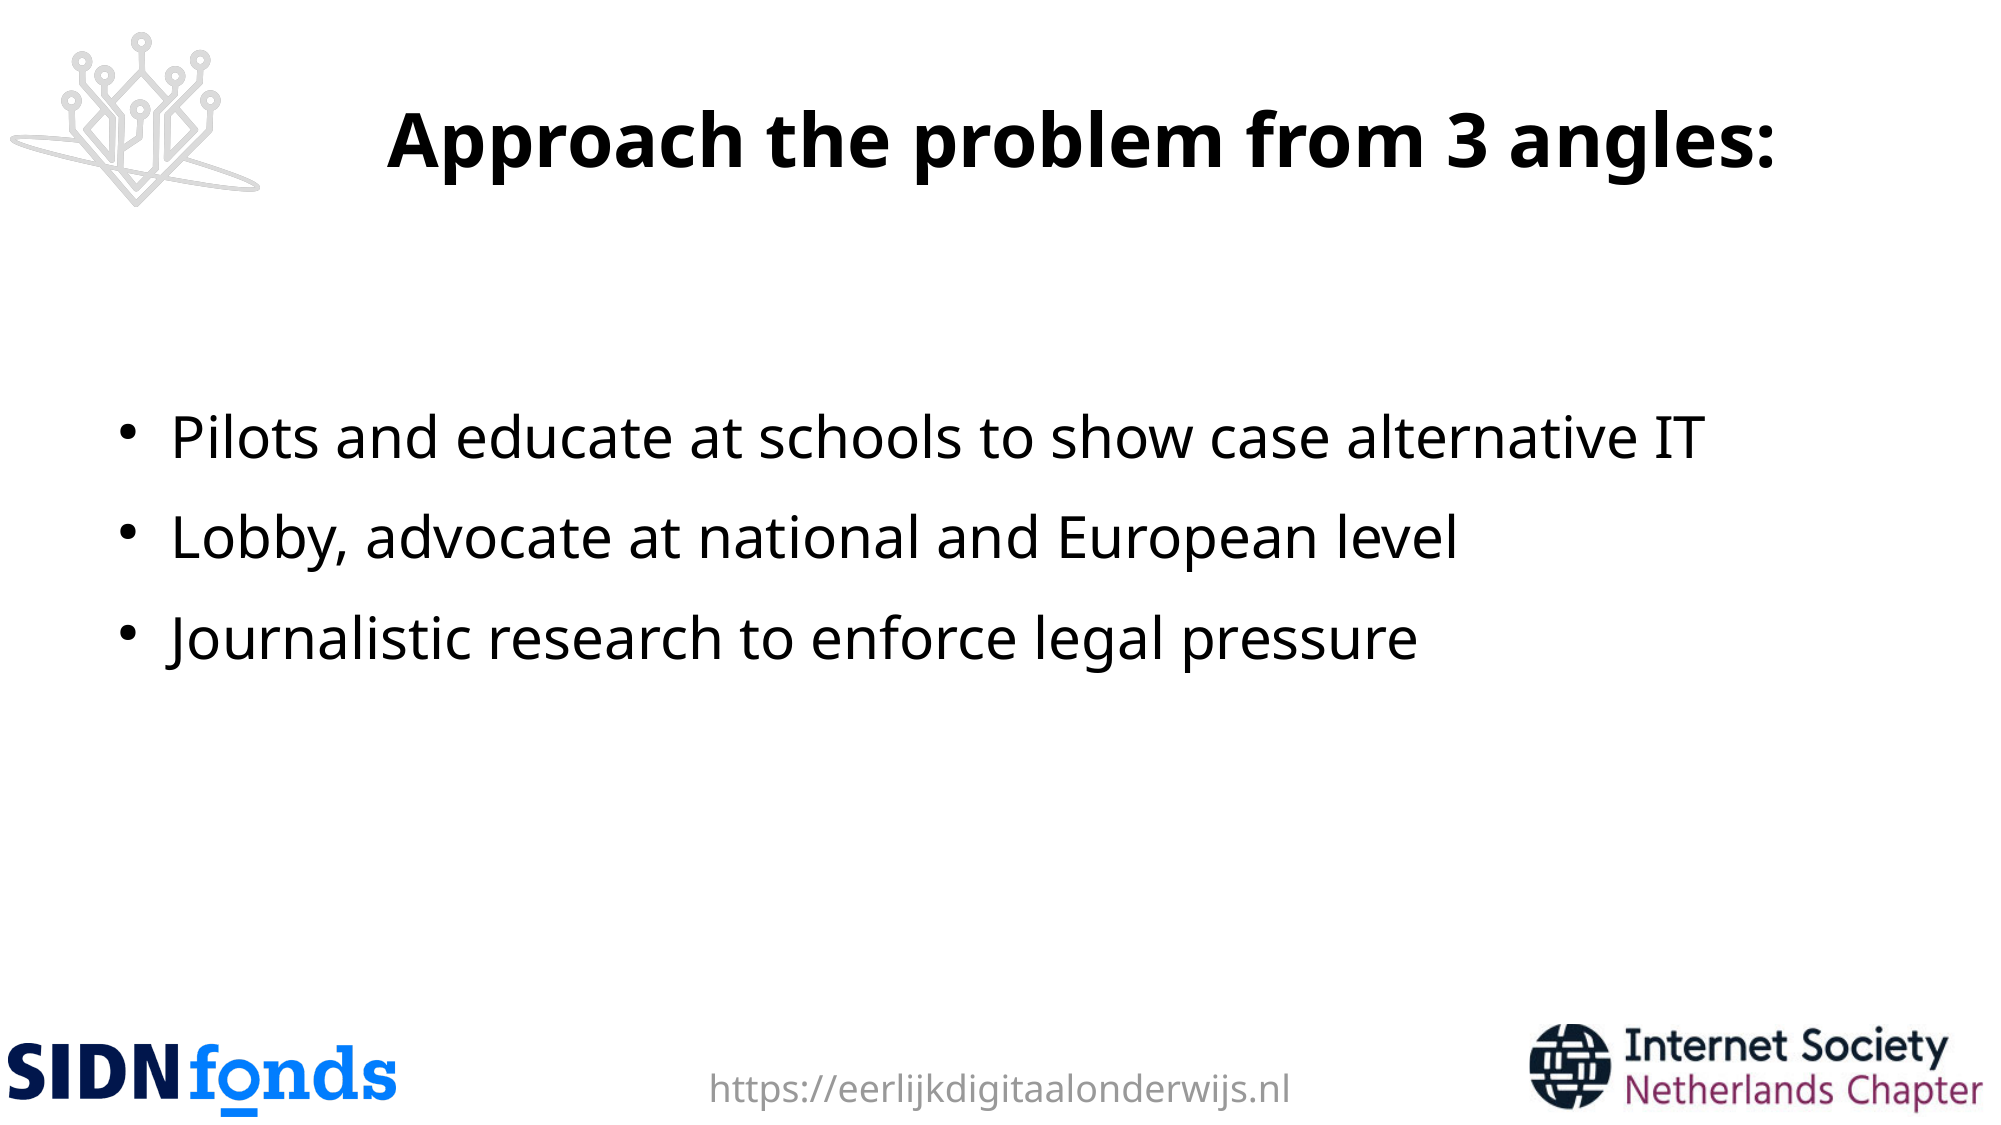

# Approach the problem from 3 angles:
Pilots and educate at schools to show case alternative IT
Lobby, advocate at national and European level
Journalistic research to enforce legal pressure
https://eerlijkdigitaalonderwijs.nl